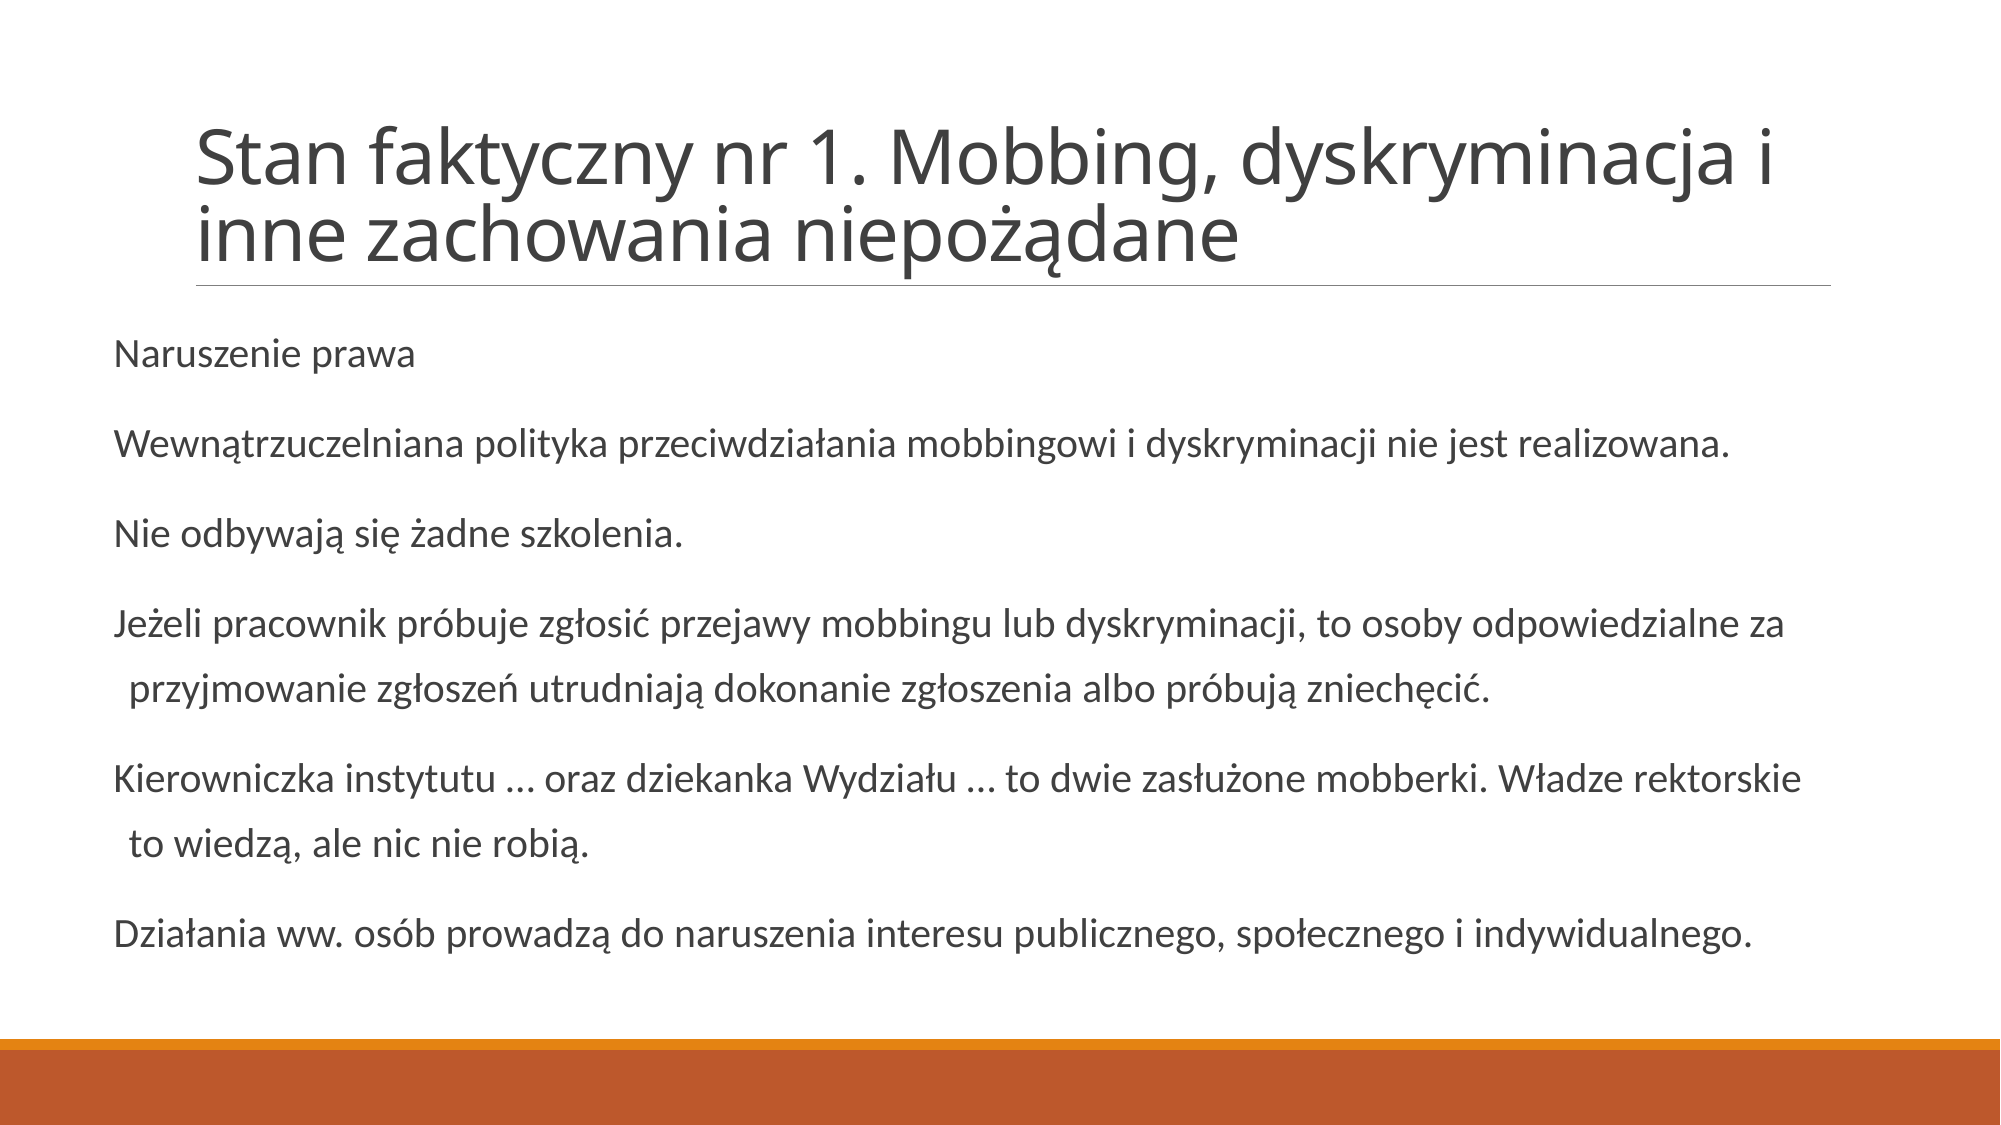

# Stan faktyczny nr 1. Mobbing, dyskryminacja i inne zachowania niepożądane
Naruszenie prawa
Wewnątrzuczelniana polityka przeciwdziałania mobbingowi i dyskryminacji nie jest realizowana.
Nie odbywają się żadne szkolenia.
Jeżeli pracownik próbuje zgłosić przejawy mobbingu lub dyskryminacji, to osoby odpowiedzialne za przyjmowanie zgłoszeń utrudniają dokonanie zgłoszenia albo próbują zniechęcić.
Kierowniczka instytutu … oraz dziekanka Wydziału … to dwie zasłużone mobberki. Władze rektorskie to wiedzą, ale nic nie robią.
Działania ww. osób prowadzą do naruszenia interesu publicznego, społecznego i indywidualnego.